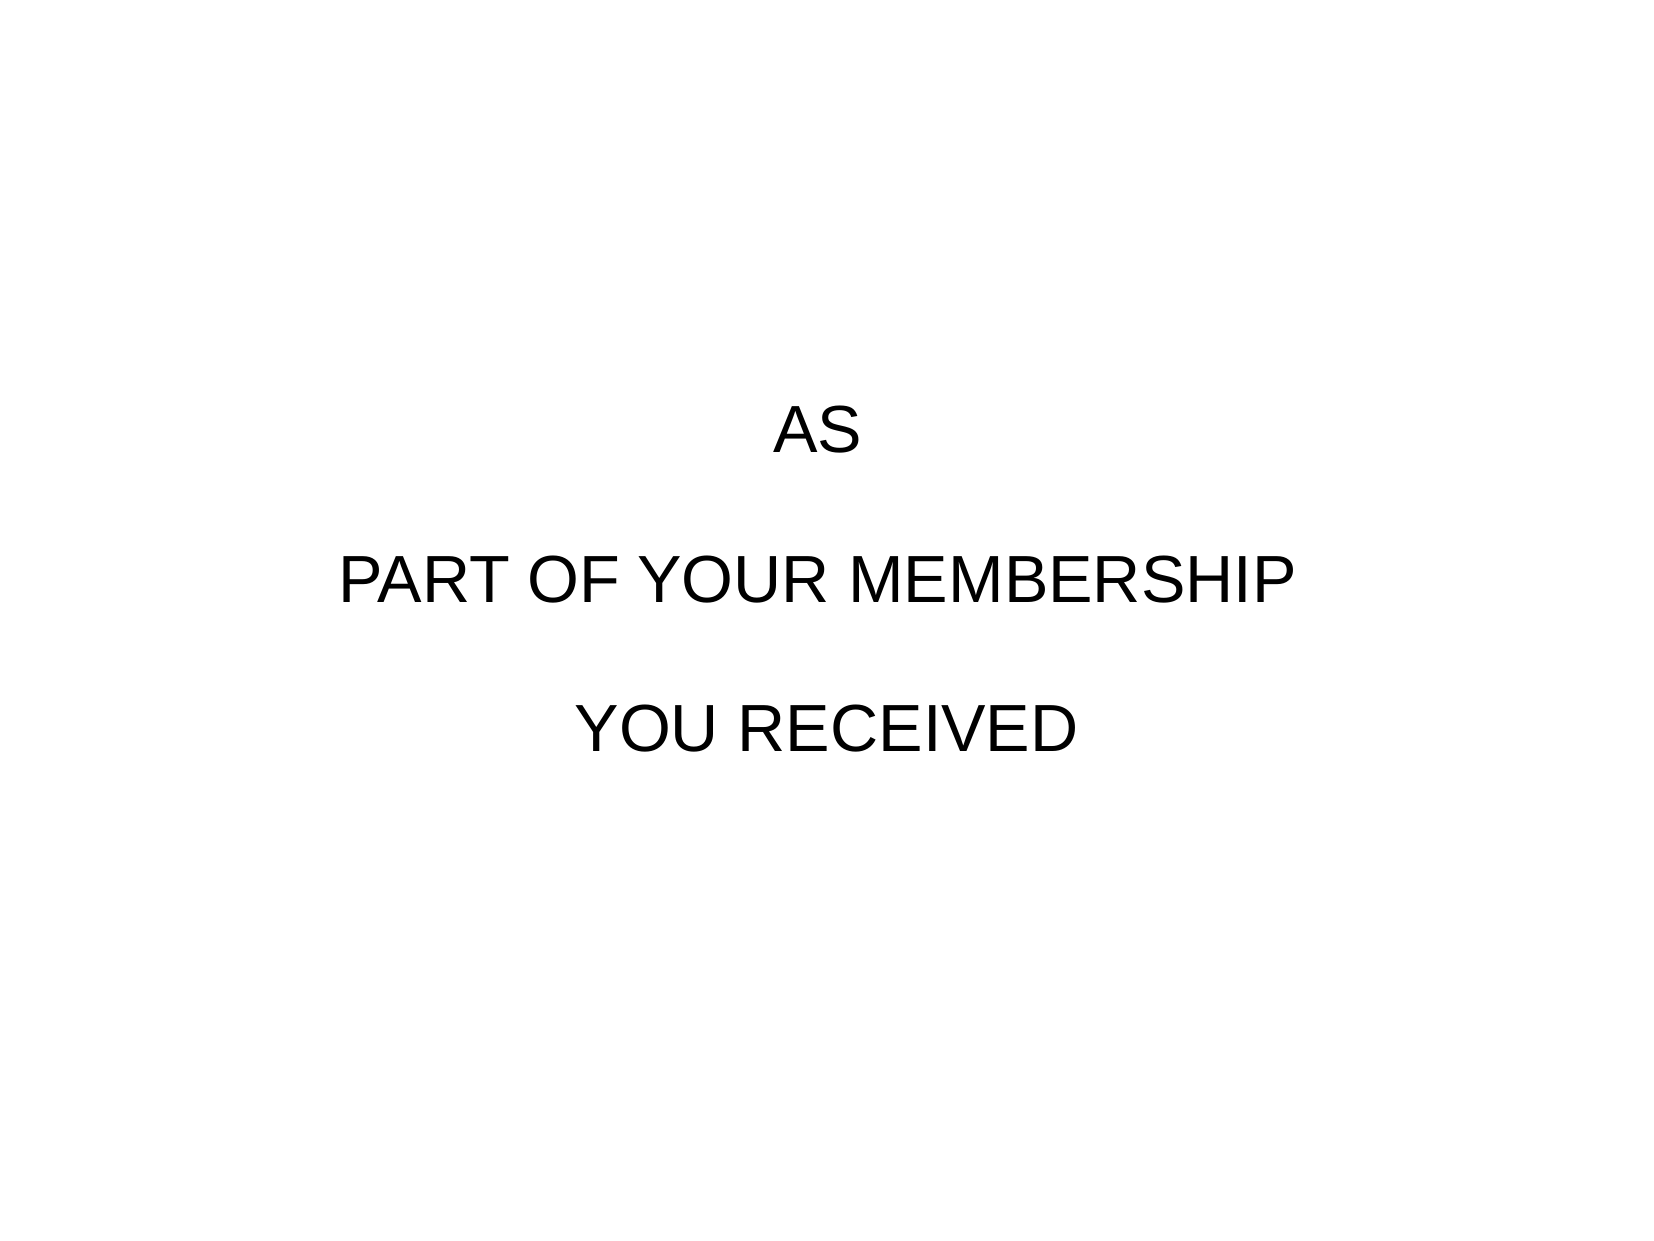

# AS
PART OF YOUR MEMBERSHIP
YOU RECEIVED